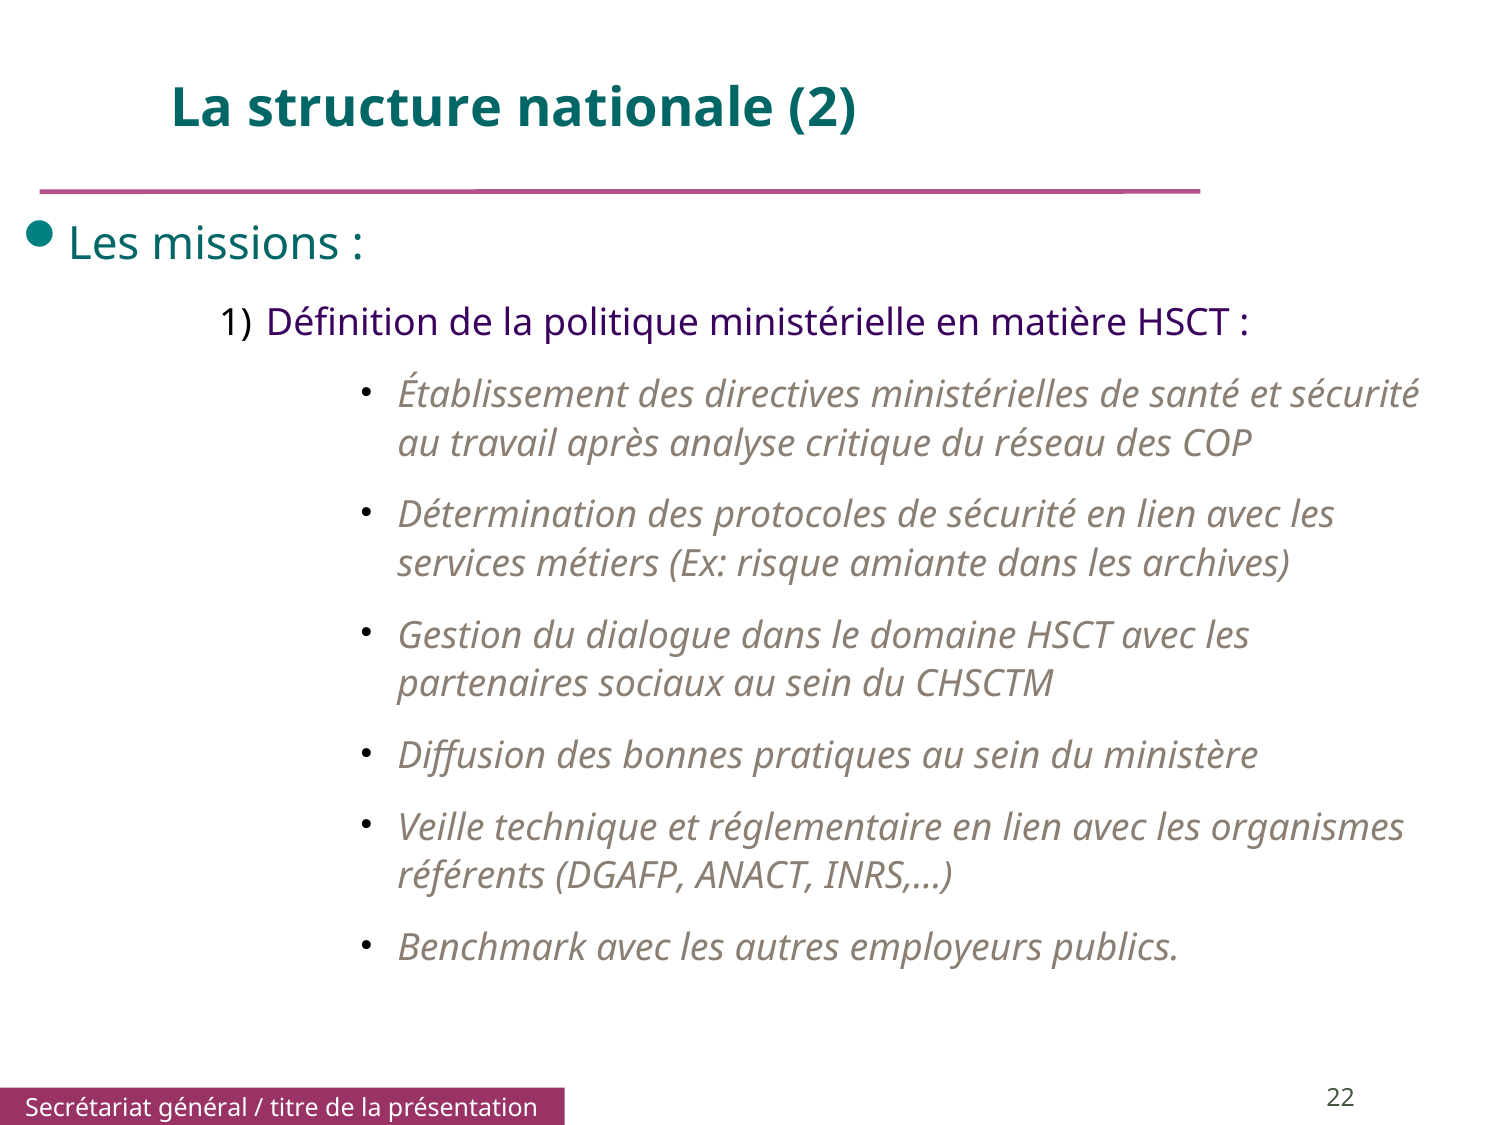

# La structure nationale (2)
Les missions :
Définition de la politique ministérielle en matière HSCT :
Établissement des directives ministérielles de santé et sécurité au travail après analyse critique du réseau des COP
Détermination des protocoles de sécurité en lien avec les services métiers (Ex: risque amiante dans les archives)
Gestion du dialogue dans le domaine HSCT avec les partenaires sociaux au sein du CHSCTM
Diffusion des bonnes pratiques au sein du ministère
Veille technique et réglementaire en lien avec les organismes référents (DGAFP, ANACT, INRS,...)
Benchmark avec les autres employeurs publics.
22